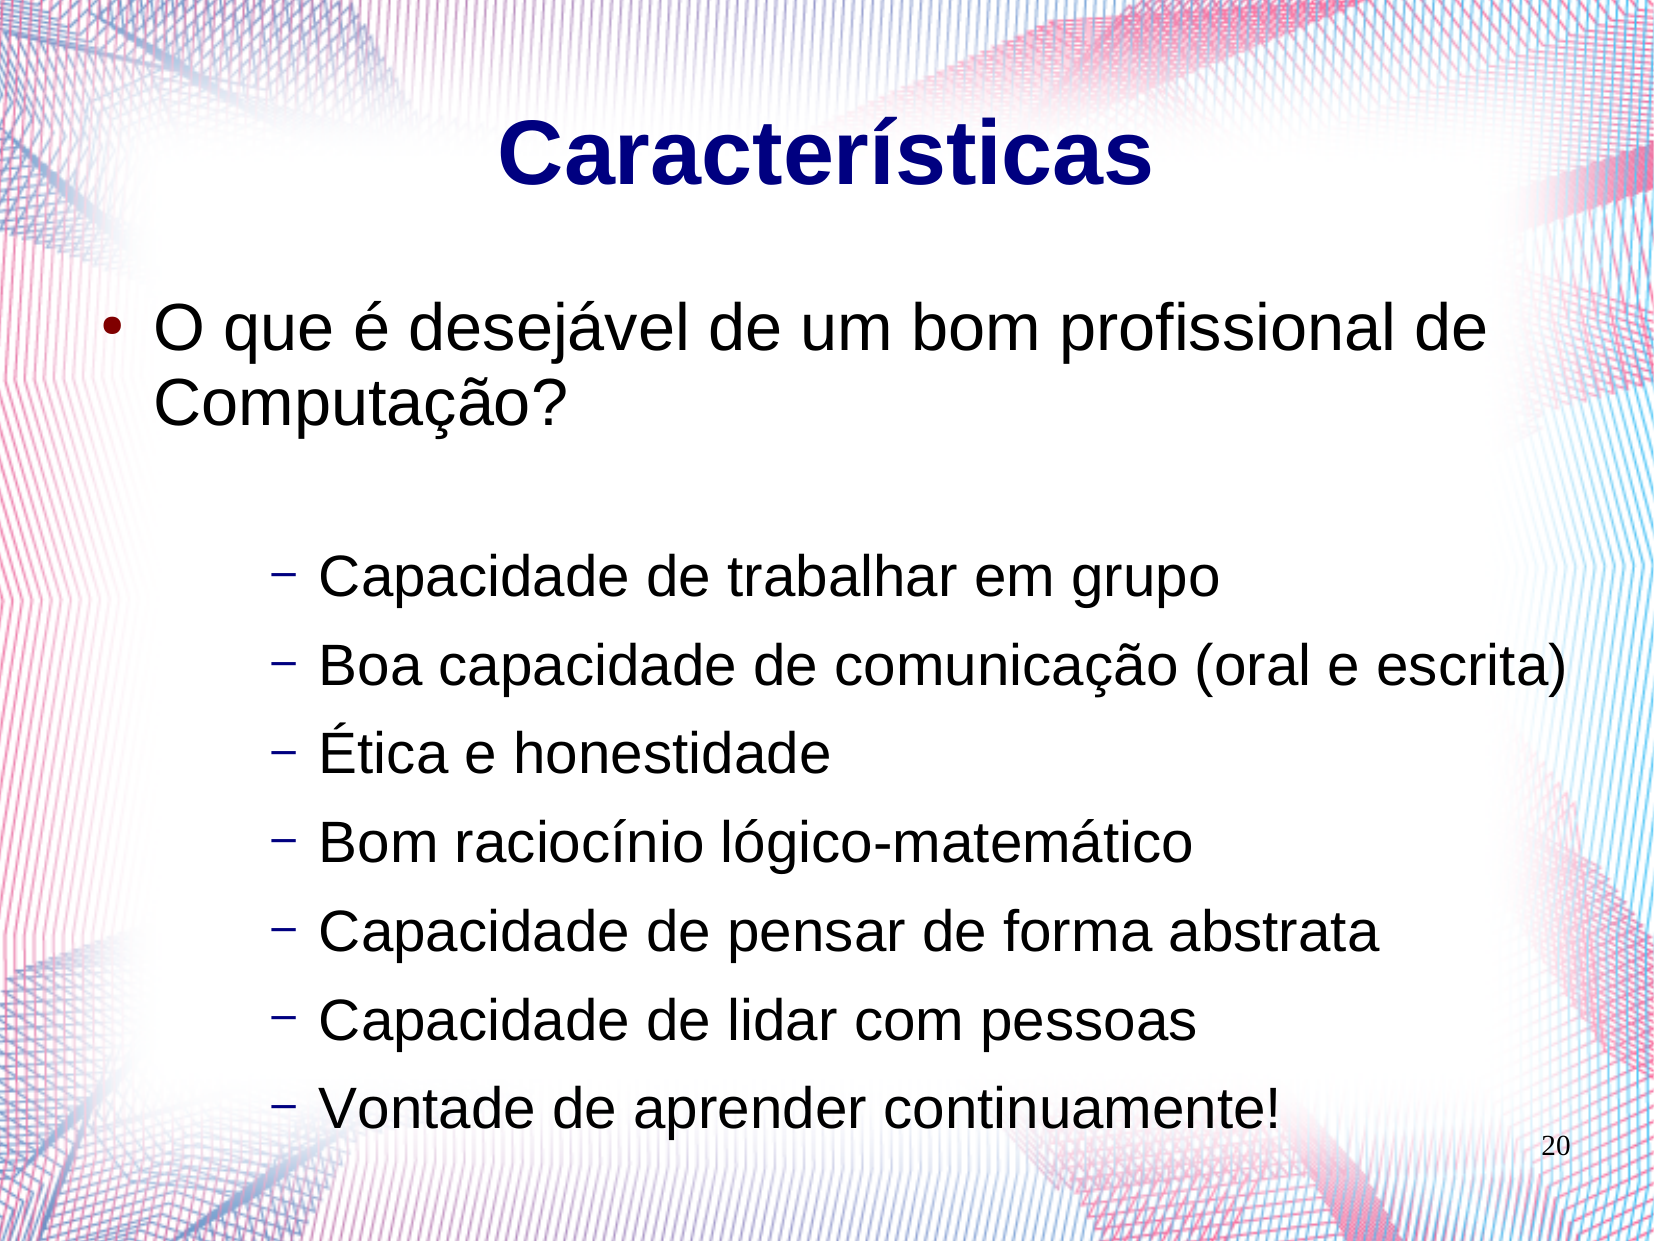

# Características
O que é desejável de um bom profissional de Computação?
Capacidade de trabalhar em grupo
Boa capacidade de comunicação (oral e escrita)
Ética e honestidade
Bom raciocínio lógico-matemático
Capacidade de pensar de forma abstrata
Capacidade de lidar com pessoas
Vontade de aprender continuamente!
20